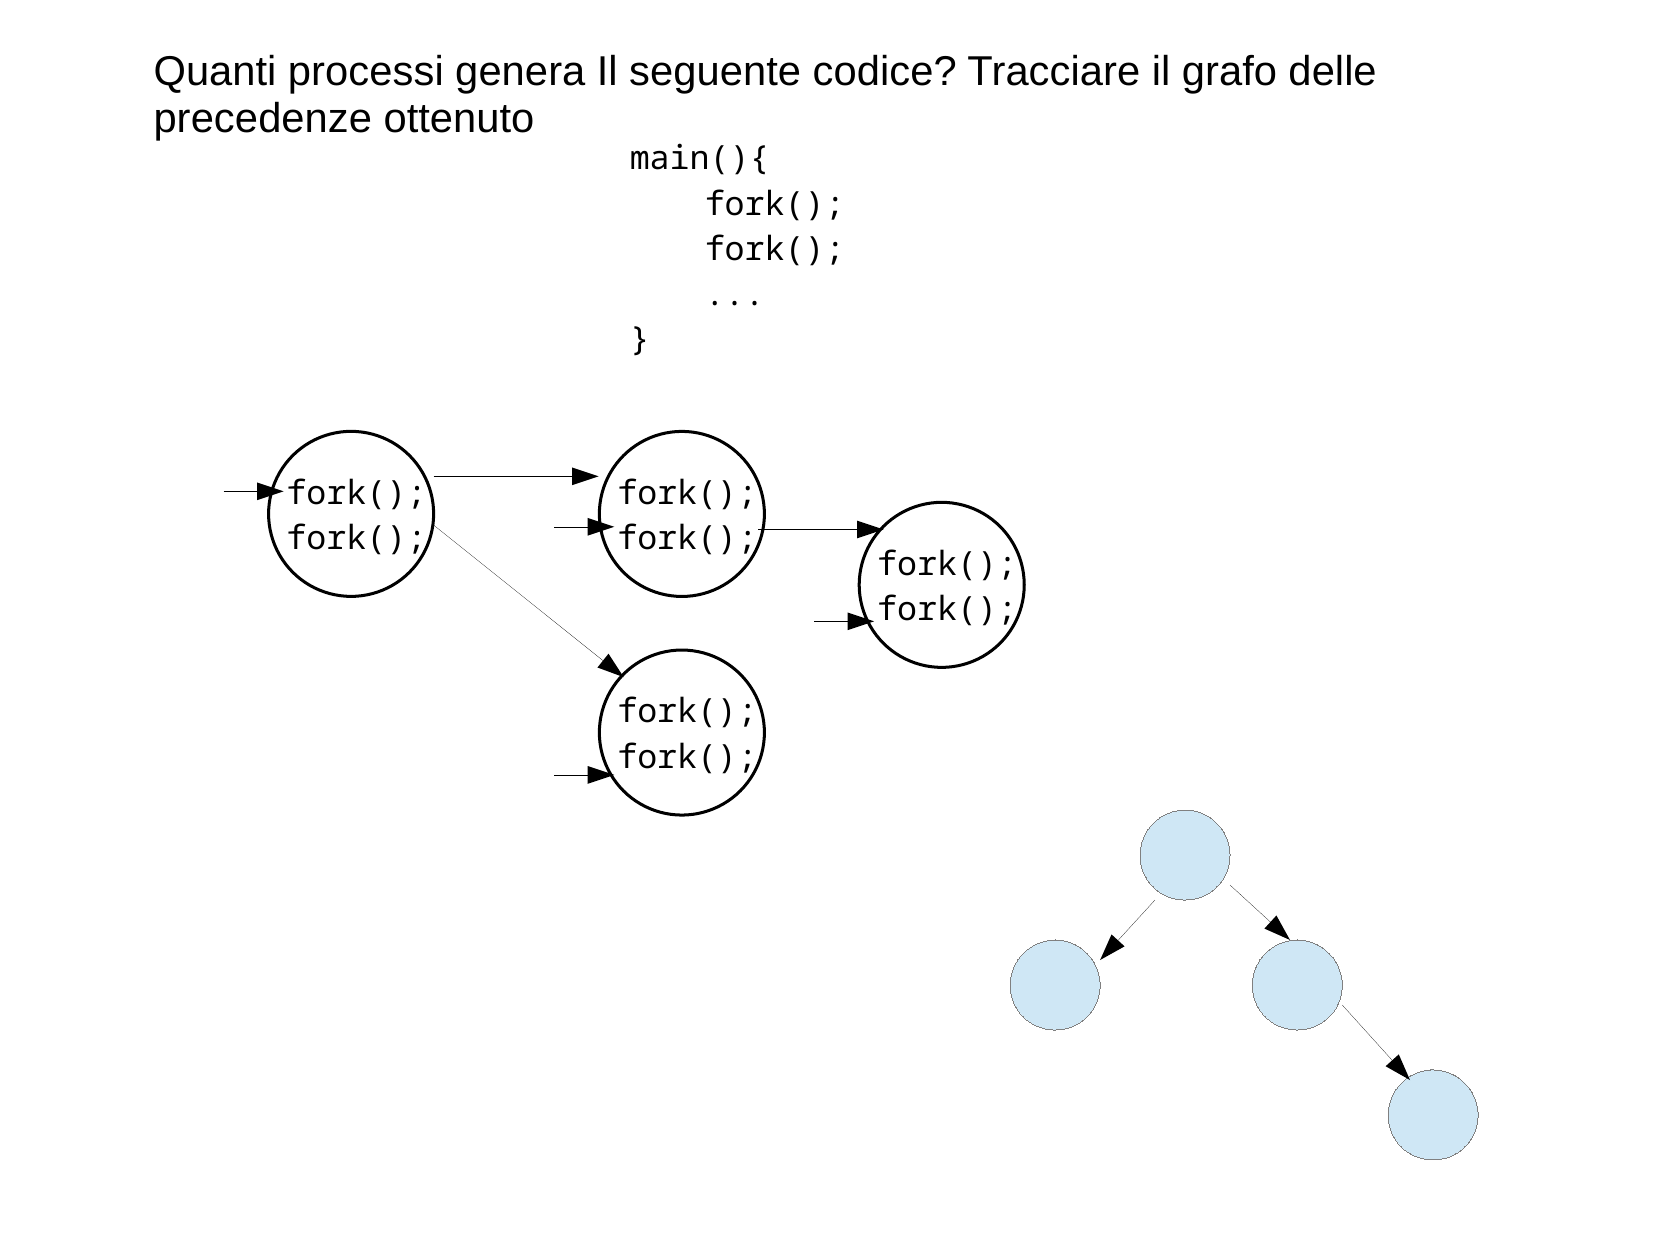

# Quanti processi genera Il seguente codice? Tracciare il grafo delle precedenze ottenuto
main(){
	fork();
	fork();
	...
}
fork();
fork();
fork();
fork();
fork();
fork();
fork();
fork();